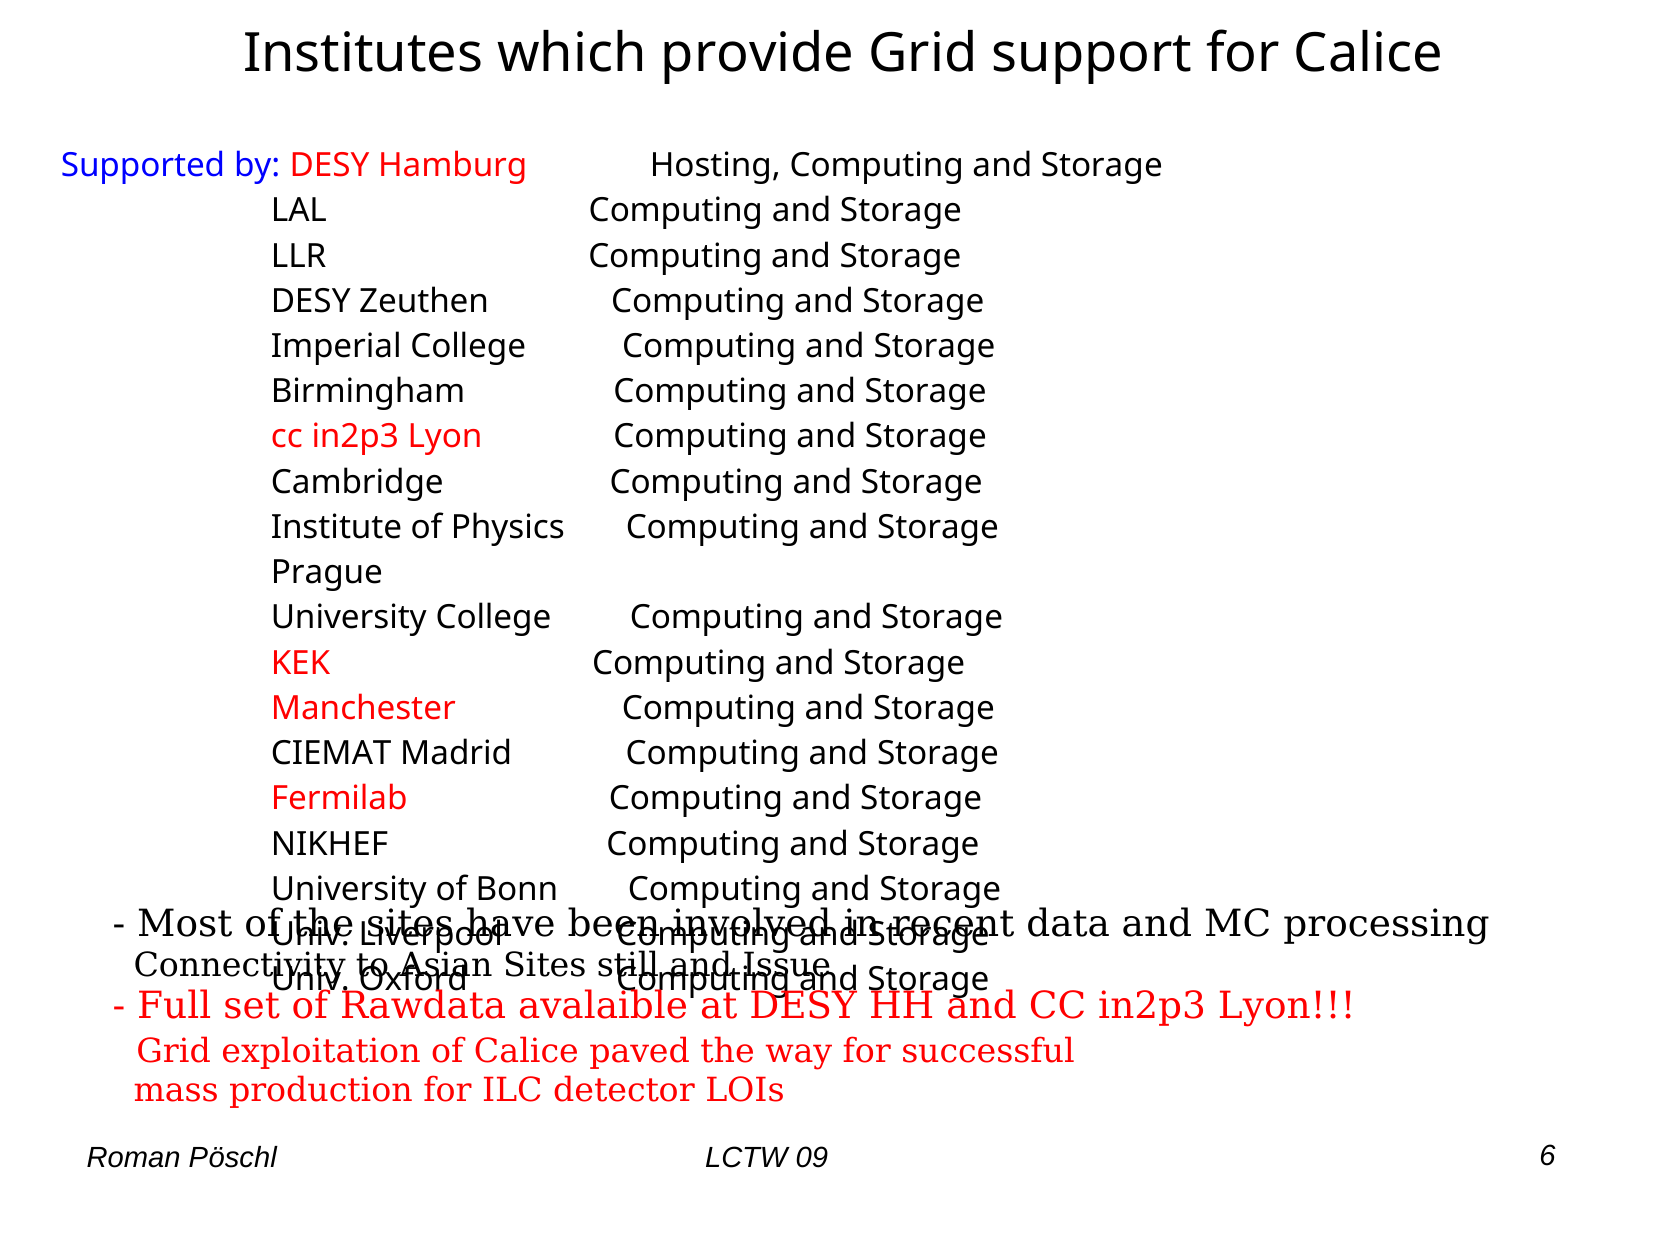

# Institutes which provide Grid support for Calice
Supported by: DESY Hamburg Hosting, Computing and Storage
 LAL Computing and Storage
 LLR Computing and Storage
 DESY Zeuthen Computing and Storage
 Imperial College Computing and Storage
 Birmingham Computing and Storage
 cc in2p3 Lyon Computing and Storage
 Cambridge Computing and Storage
 Institute of Physics Computing and Storage
 Prague
 University College Computing and Storage
 KEK Computing and Storage
 Manchester Computing and Storage
 CIEMAT Madrid Computing and Storage
 Fermilab Computing and Storage
 NIKHEF Computing and Storage
 University of Bonn Computing and Storage
 Univ. Liverpool Computing and Storage
 Univ. Oxford Computing and Storage
- Most of the sites have been involved in recent data and MC processing
 Connectivity to Asian Sites still and Issue
- Full set of Rawdata avalaible at DESY HH and CC in2p3 Lyon!!!
 Grid exploitation of Calice paved the way for successful
 mass production for ILC detector LOIs